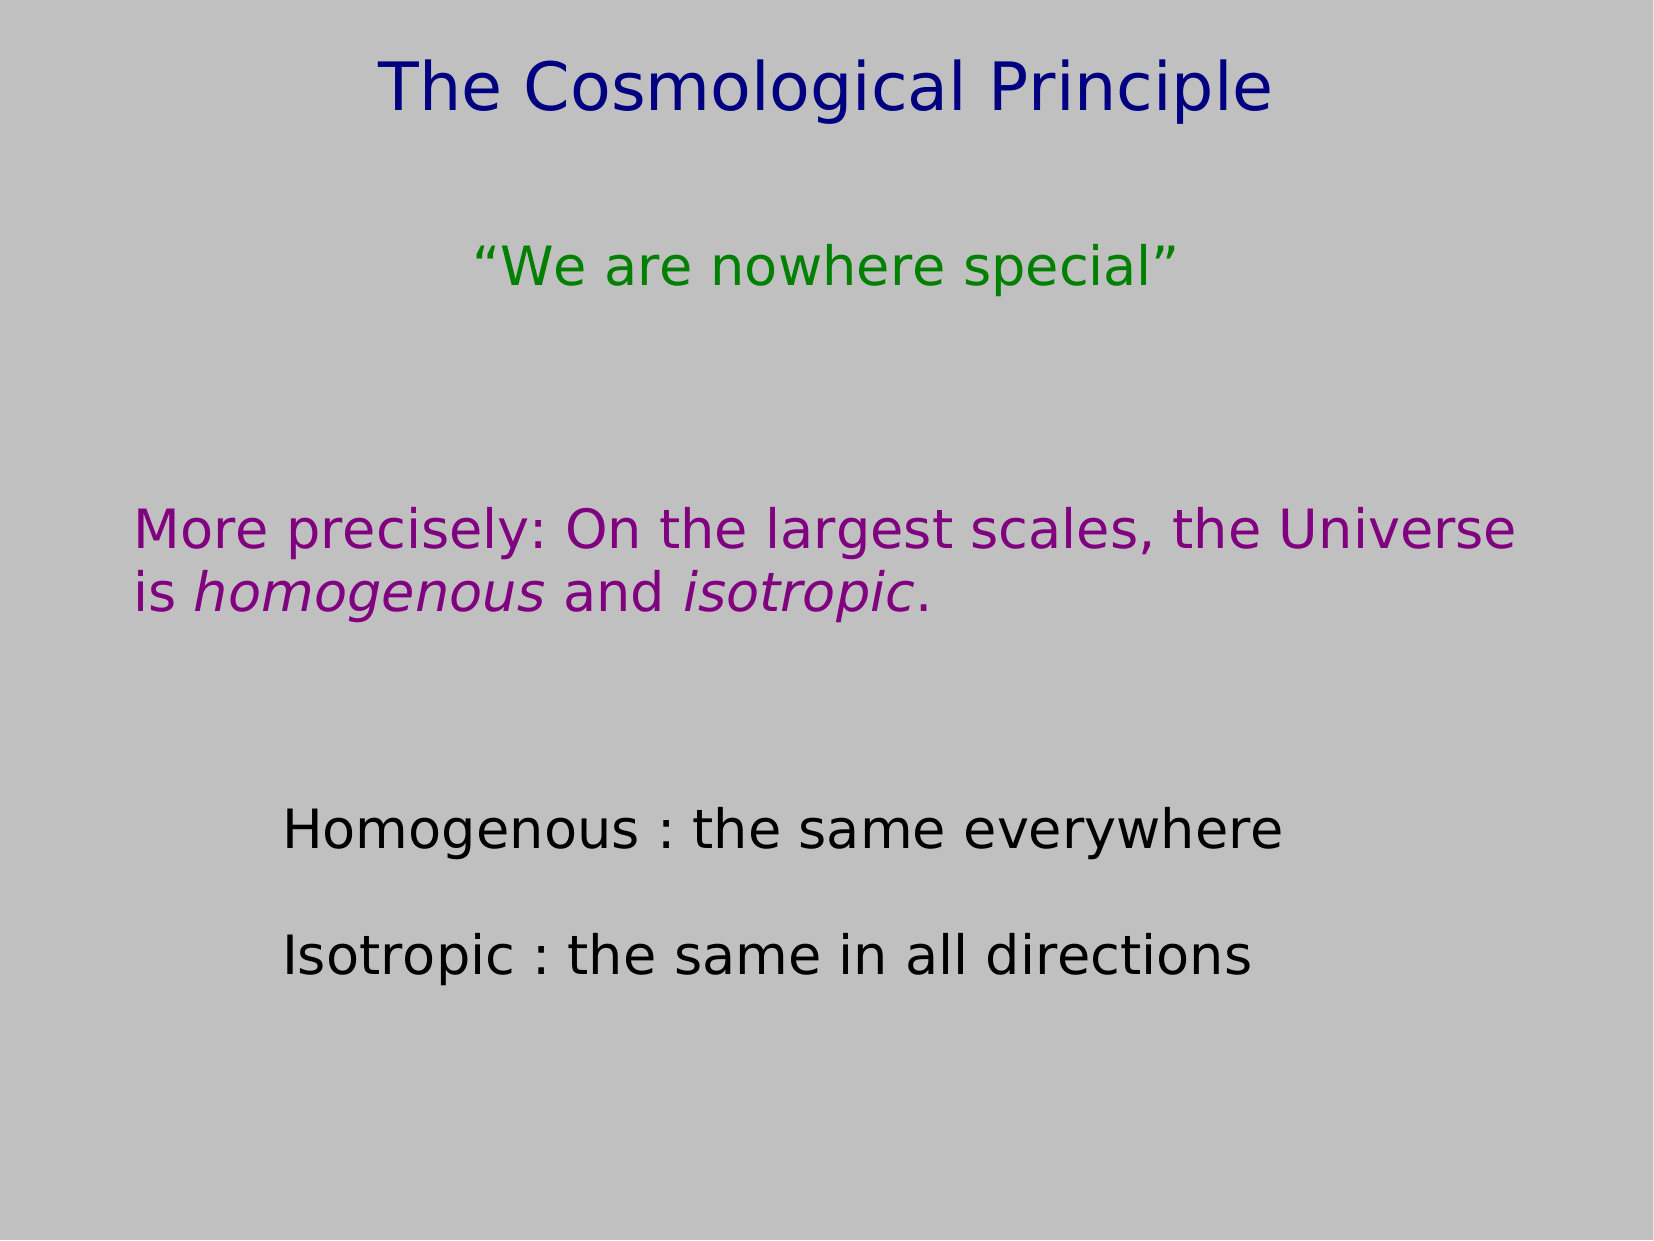

The Cosmological Principle
“We are nowhere special”
More precisely: On the largest scales, the Universe is homogenous and isotropic.
Homogenous : the same everywhere
Isotropic : the same in all directions